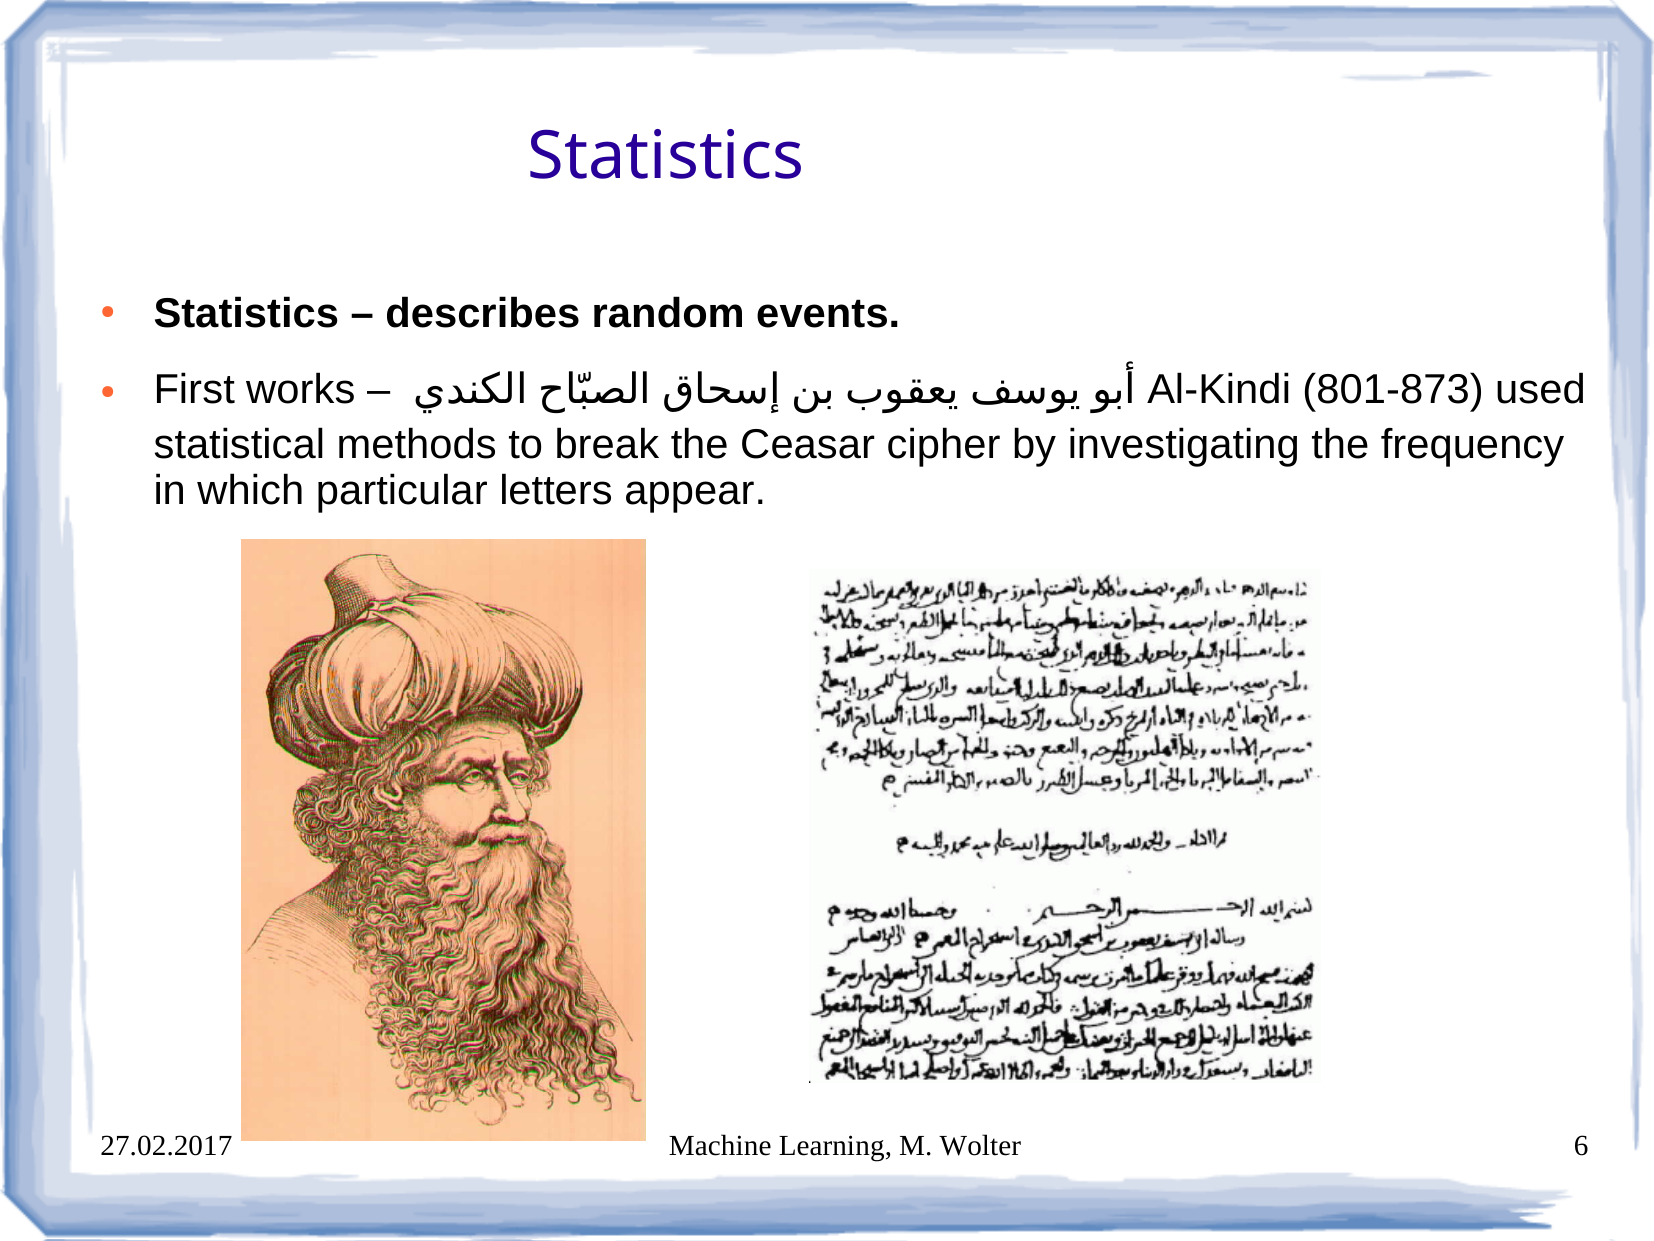

# Statistics
Statistics – describes random events.
First works – أبو يوسف يعقوب بن إسحاق الصبّاح الكندي Al-Kindi (801-873) used statistical methods to break the Ceasar cipher by investigating the frequency in which particular letters appear.
27.02.2017
Machine Learning, M. Wolter
6